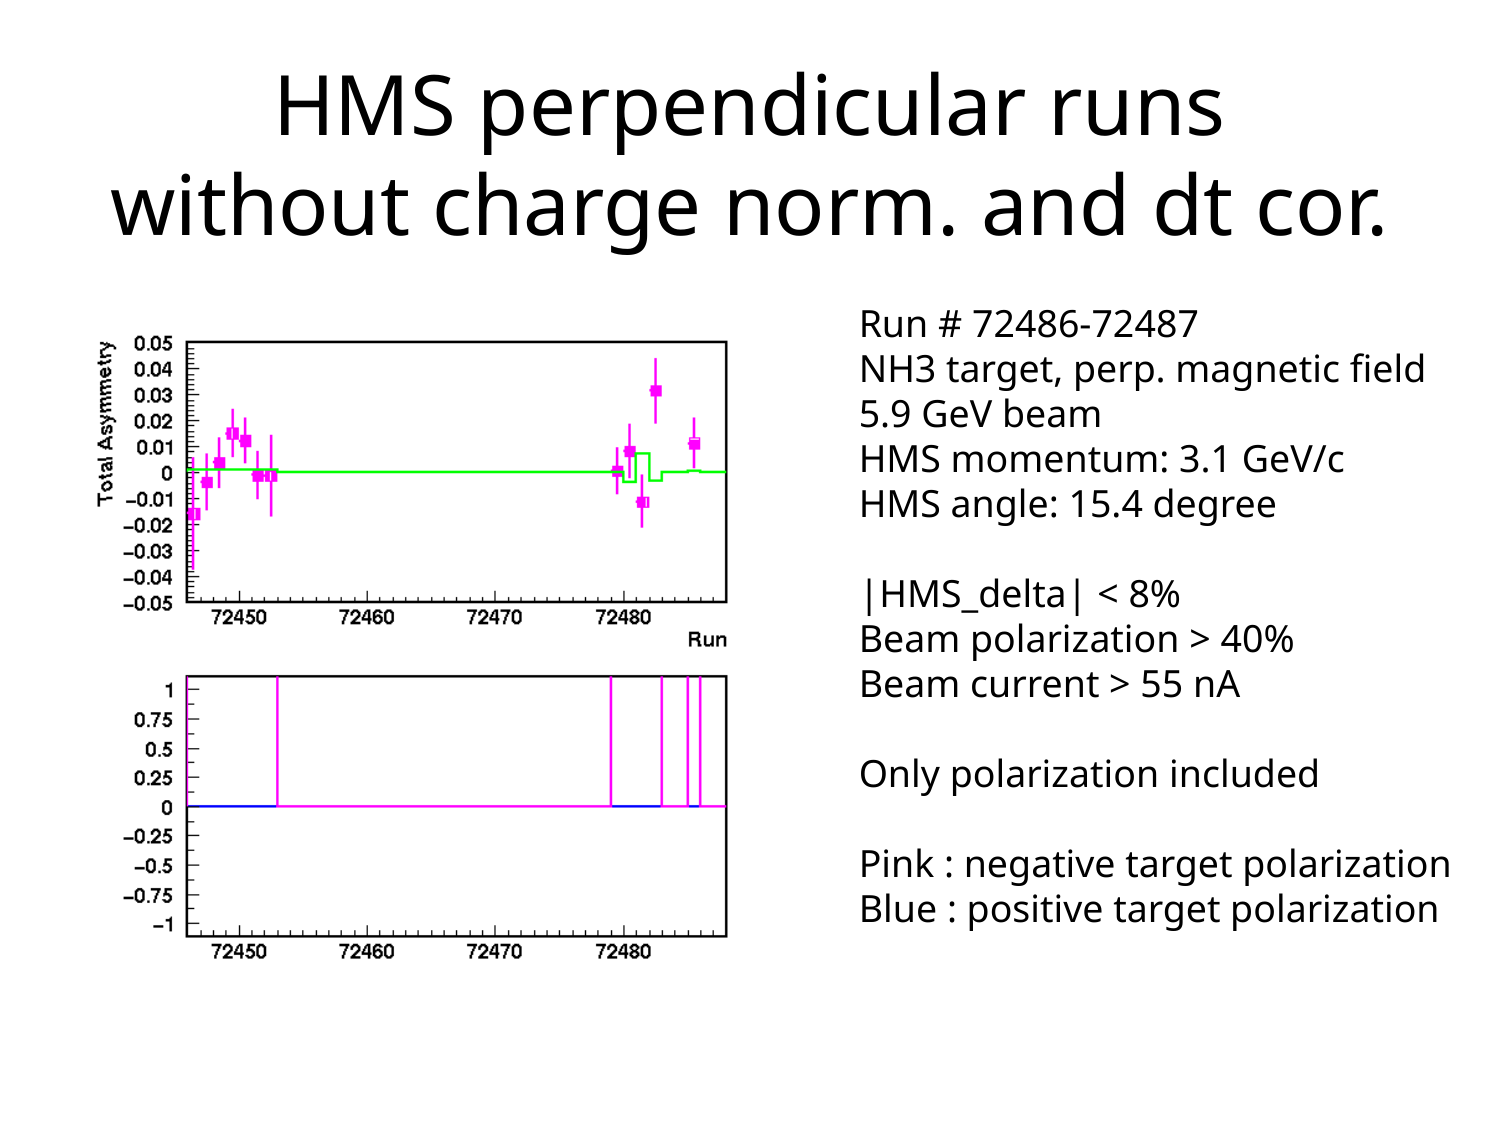

# HMS perpendicular runs without charge norm. and dt cor.
Run # 72486-72487
NH3 target, perp. magnetic field
5.9 GeV beam
HMS momentum: 3.1 GeV/c
HMS angle: 15.4 degree
|HMS_delta| < 8%
Beam polarization > 40%
Beam current > 55 nA
Only polarization included
Pink : negative target polarization
Blue : positive target polarization